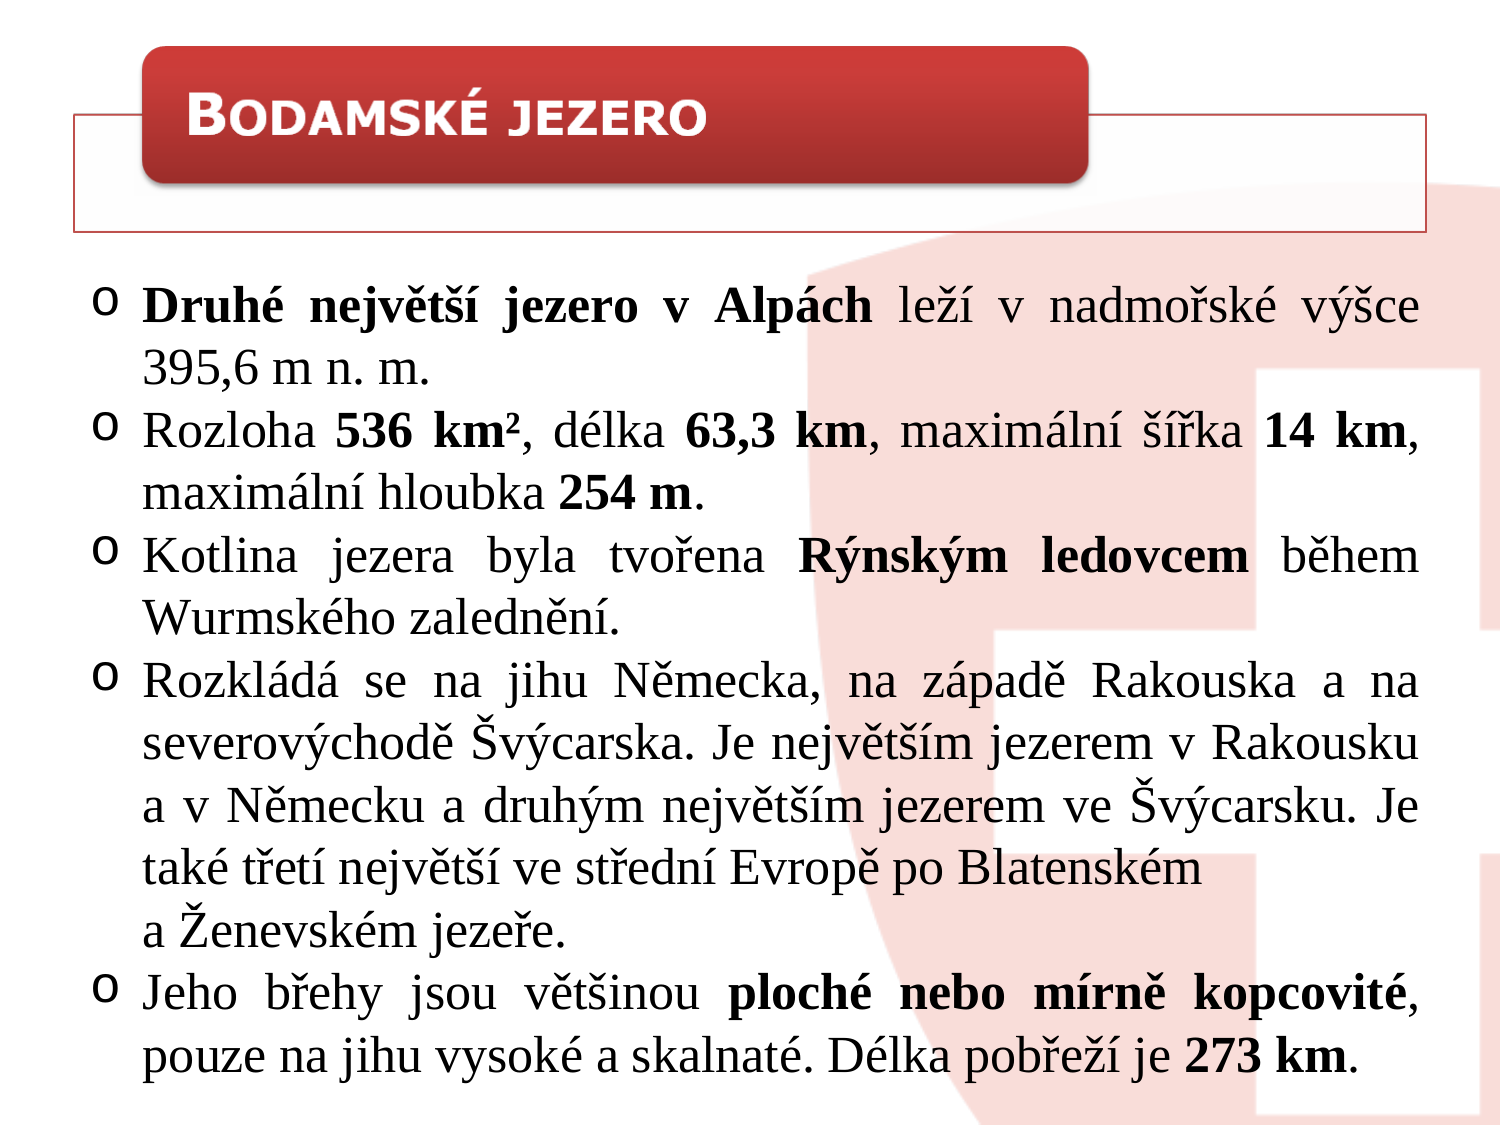

Druhé největší jezero v Alpách leží v nadmořské výšce 395,6 m n. m.
Rozloha 536 km², délka 63,3 km, maximální šířka 14 km, maximální hloubka 254 m.
Kotlina jezera byla tvořena Rýnským ledovcem během Wurmského zalednění.
Rozkládá se na jihu Německa, na západě Rakouska a na severovýchodě Švýcarska. Je největším jezerem v Rakousku a v Německu a druhým největším jezerem ve Švýcarsku. Je také třetí největší ve střední Evropě po Blatenském
	a Ženevském jezeře.
Jeho břehy jsou většinou ploché nebo mírně kopcovité, pouze na jihu vysoké a skalnaté. Délka pobřeží je 273 km.